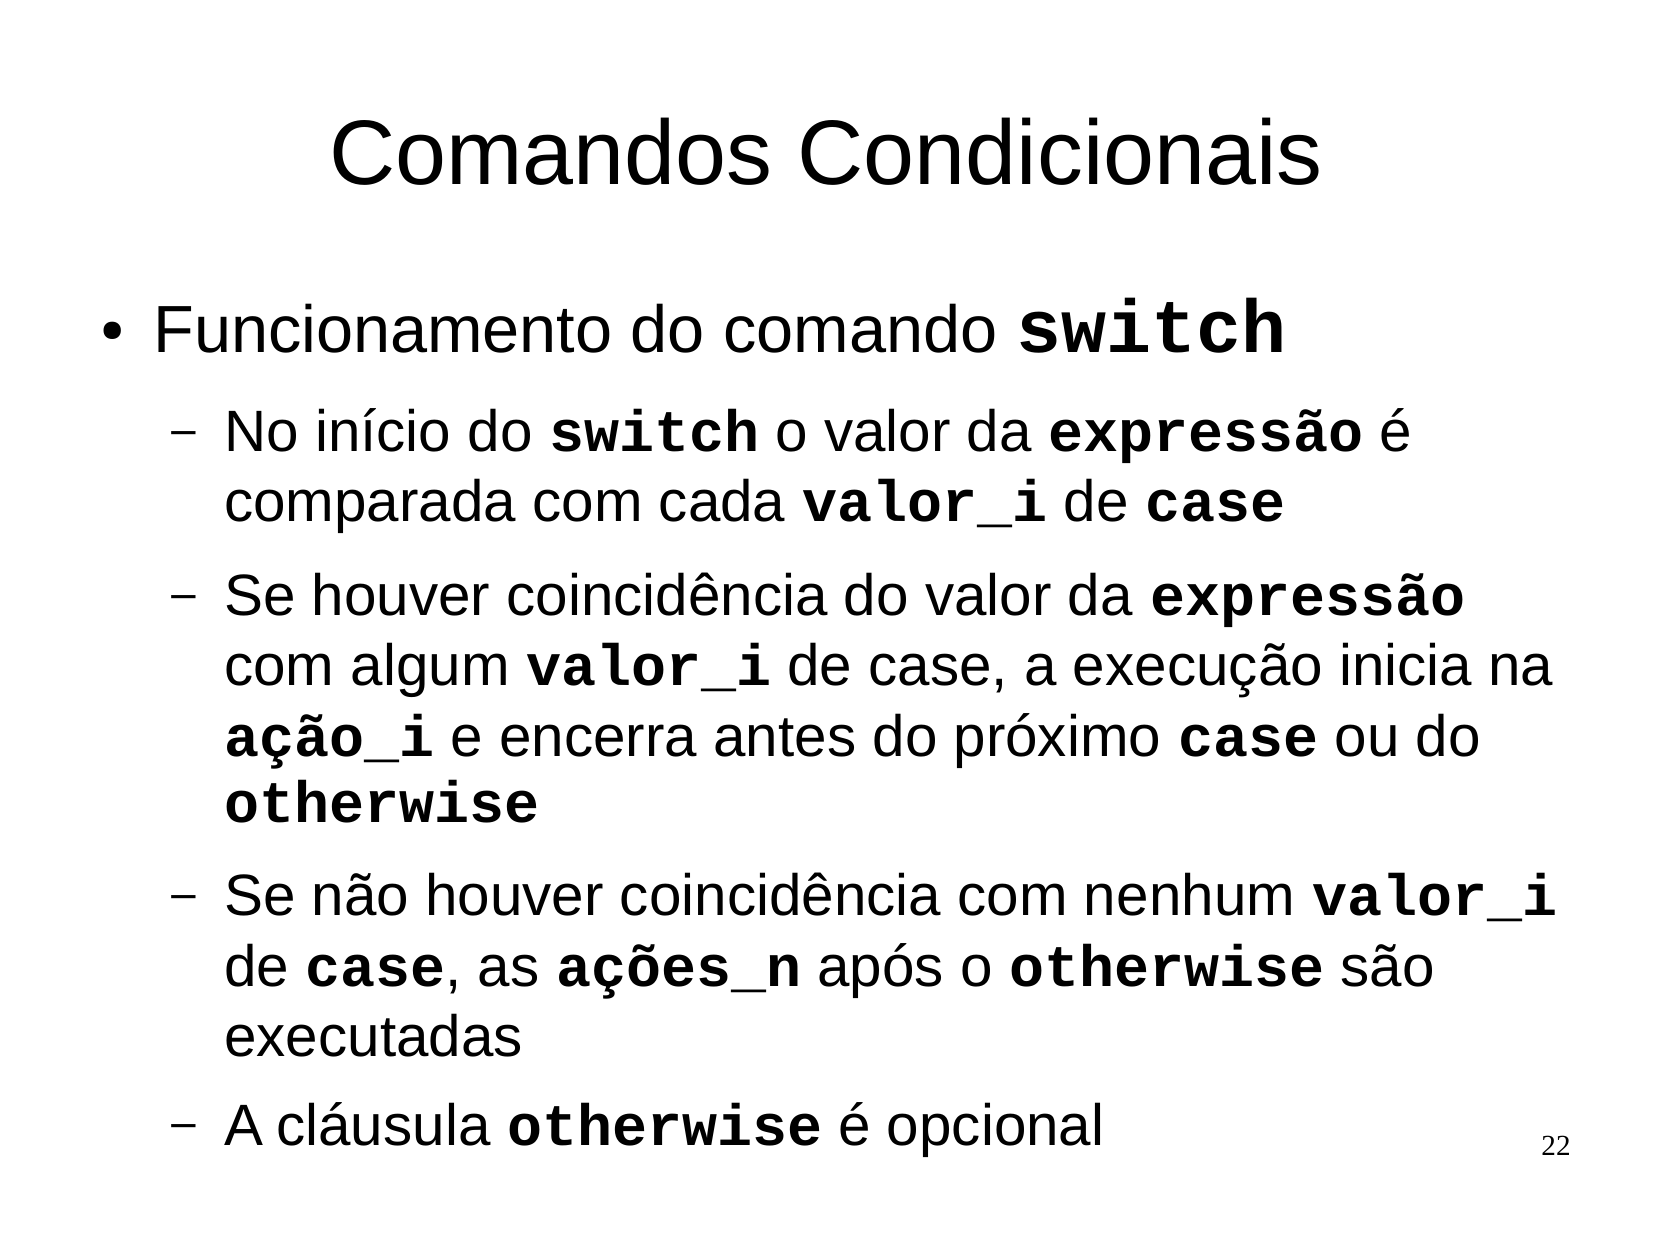

# Comandos Condicionais
Funcionamento do comando switch
No início do switch o valor da expressão é comparada com cada valor_i de case
Se houver coincidência do valor da expressão com algum valor_i de case, a execução inicia na ação_i e encerra antes do próximo case ou do otherwise
Se não houver coincidência com nenhum valor_i de case, as ações_n após o otherwise são executadas
A cláusula otherwise é opcional
22